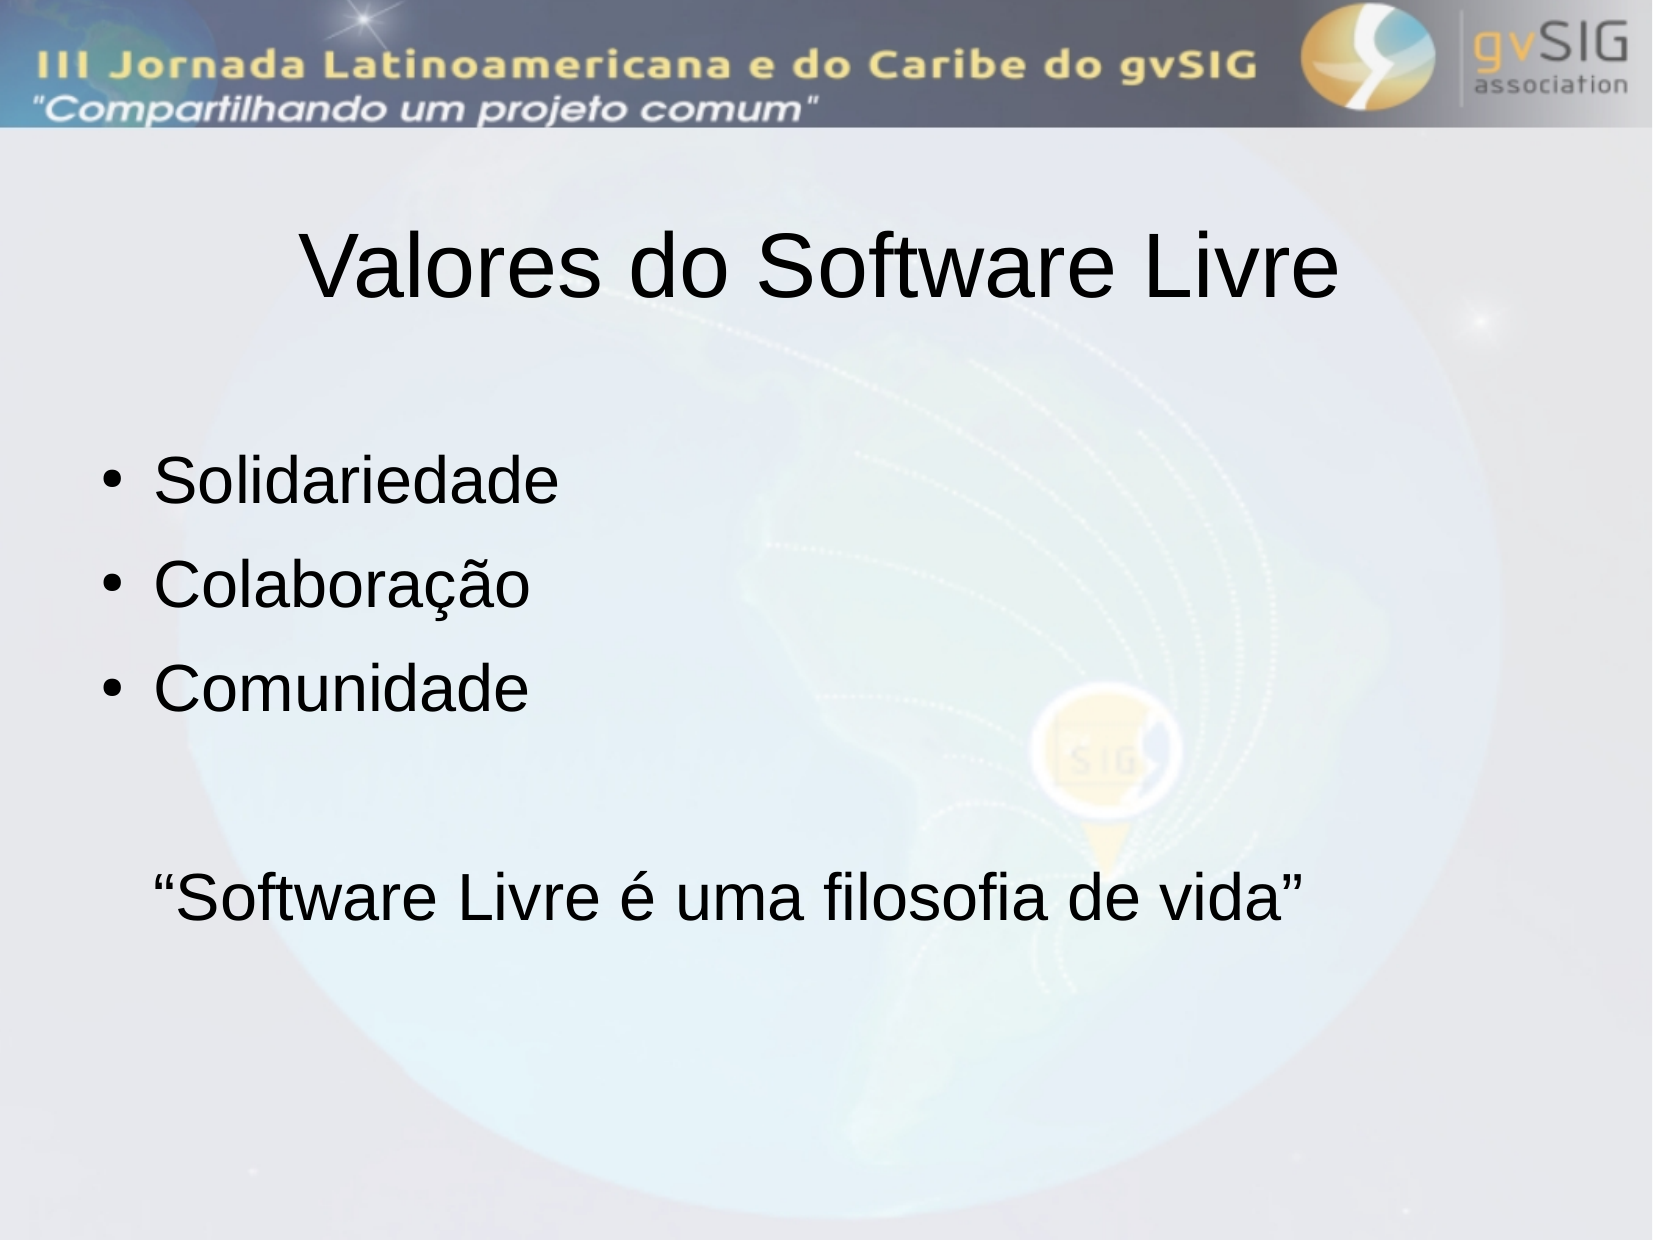

# Valores do Software Livre
Solidariedade
Colaboração
Comunidade
“Software Livre é uma filosofia de vida”